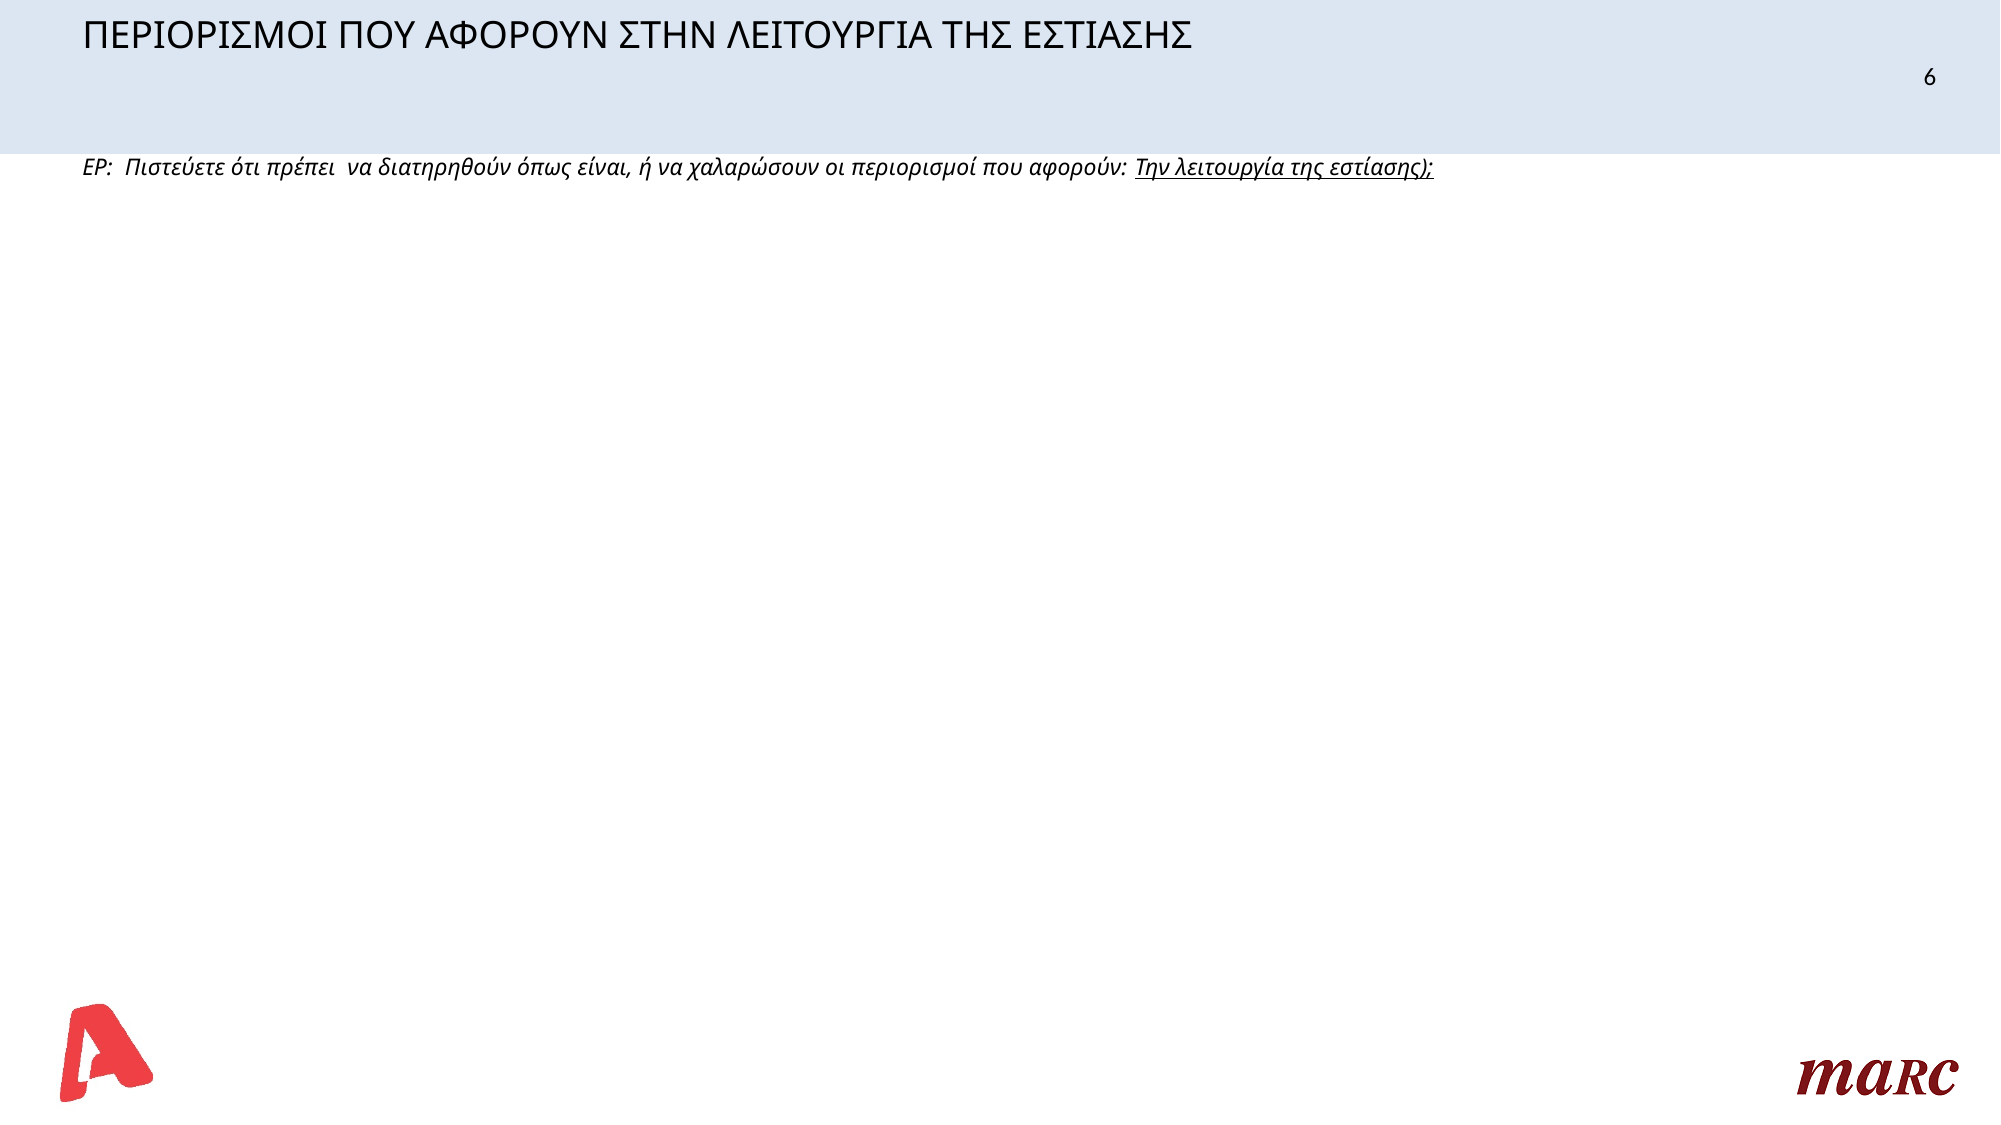

# ΠΕΡΙΟΡΙΣΜΟΙ ΠΟΥ ΑΦΟΡΟΥΝ ΣΤΗΝ ΛΕΙΤΟΥΡΓΙΑ ΤΗΣ ΕΣΤΙΑΣΗΣ ΕΡ: Πιστεύετε ότι πρέπει να διατηρηθούν όπως είναι, ή να χαλαρώσουν οι περιορισμοί που αφορούν: Την λειτουργία της εστίασης);
### Chart
| Category | |
|---|---|